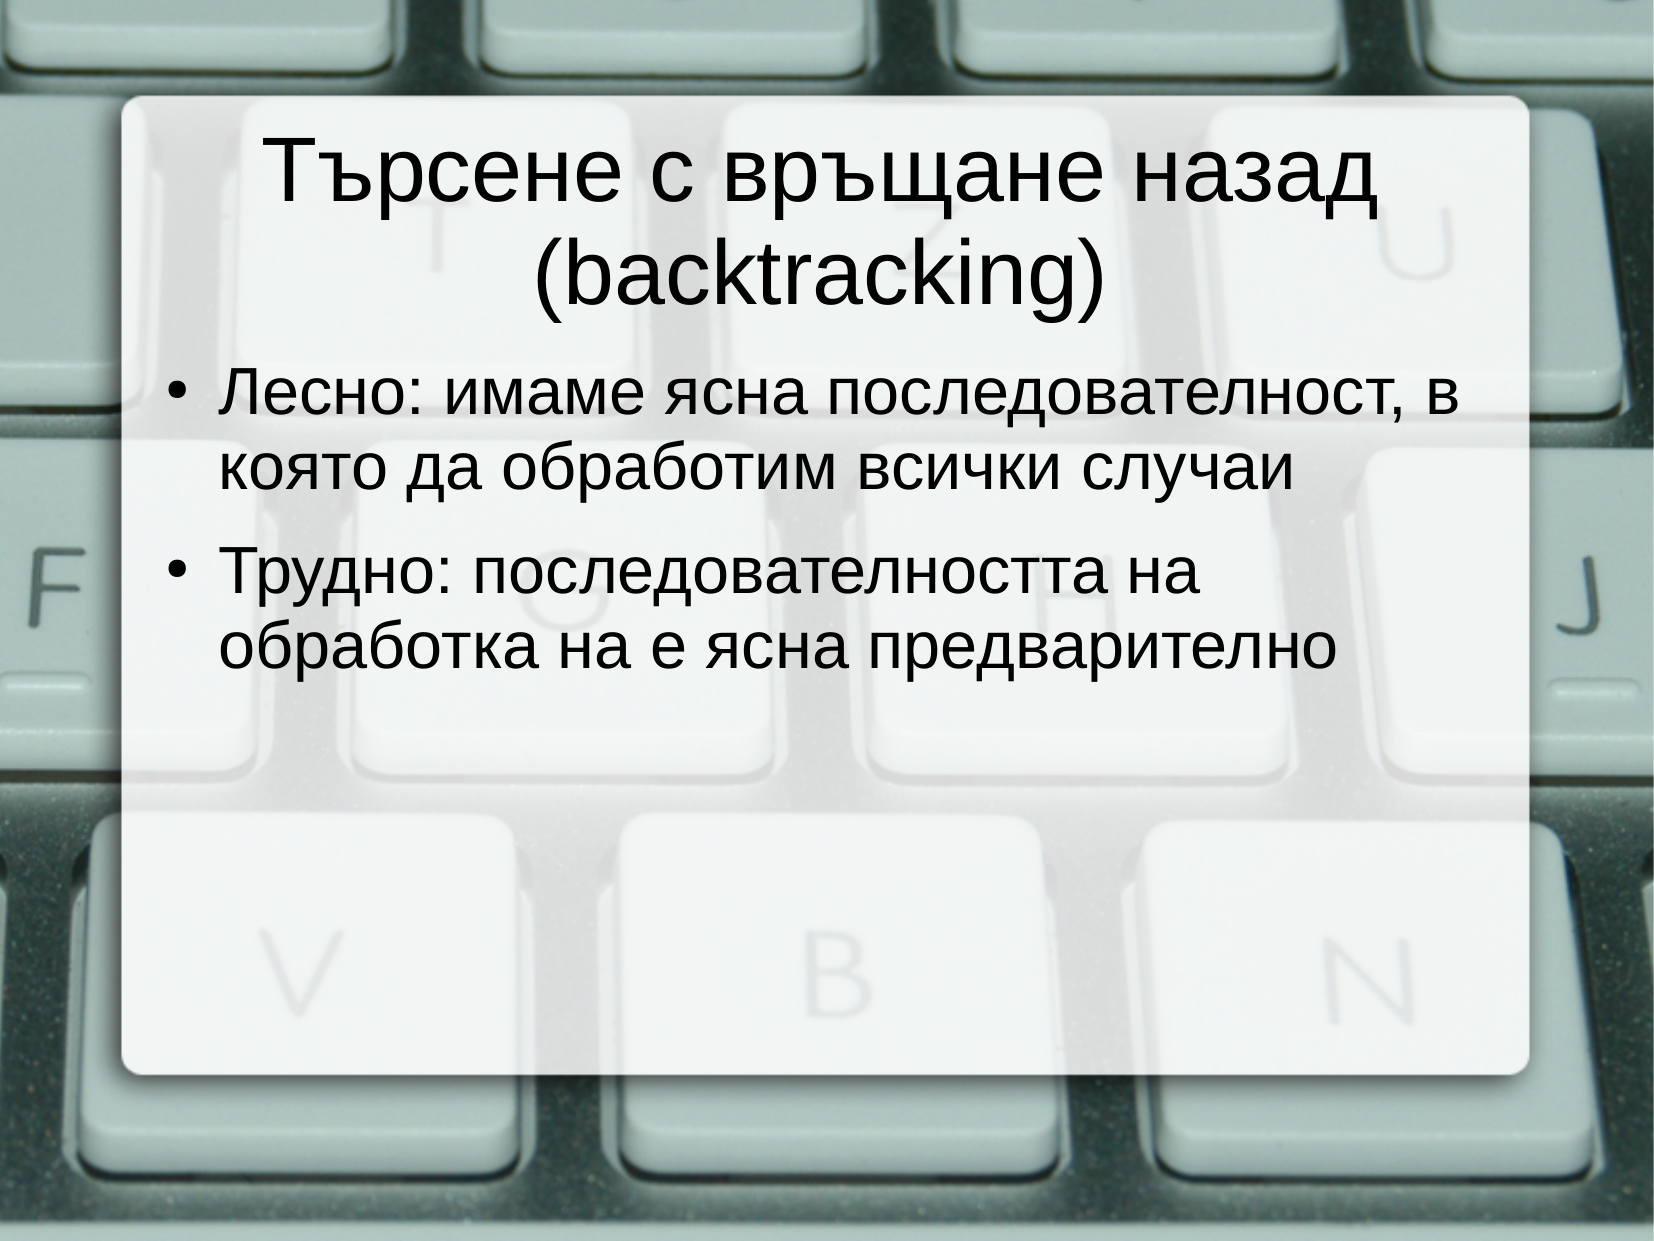

# Търсене с връщане назад (backtracking)
Лесно: имаме ясна последователност, в която да обработим всички случаи
Трудно: последователността на обработка на е ясна предварително